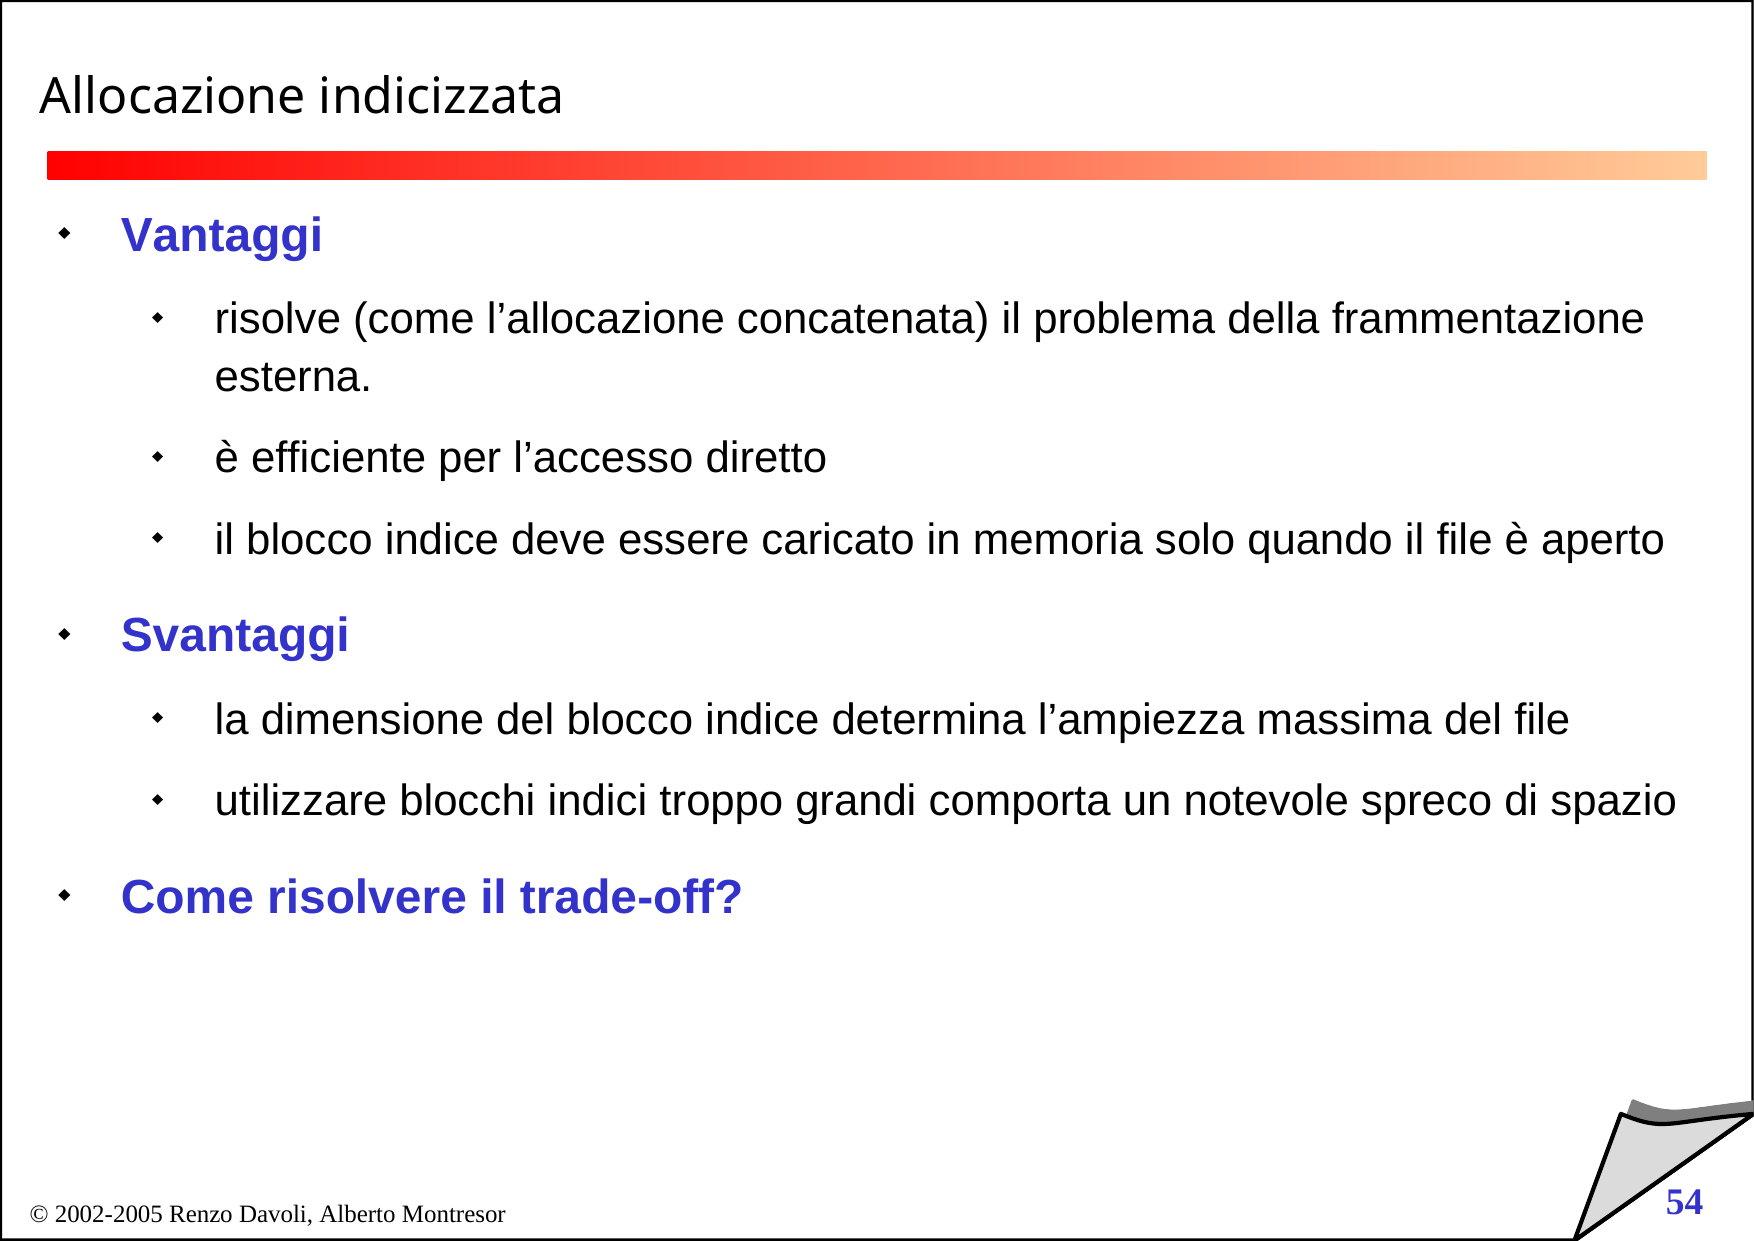

# Allocazione indicizzata
Vantaggi
risolve (come l’allocazione concatenata) il problema della frammentazione esterna.
è efficiente per l’accesso diretto
il blocco indice deve essere caricato in memoria solo quando il file è aperto
Svantaggi
la dimensione del blocco indice determina l’ampiezza massima del file
utilizzare blocchi indici troppo grandi comporta un notevole spreco di spazio
Come risolvere il trade-off?